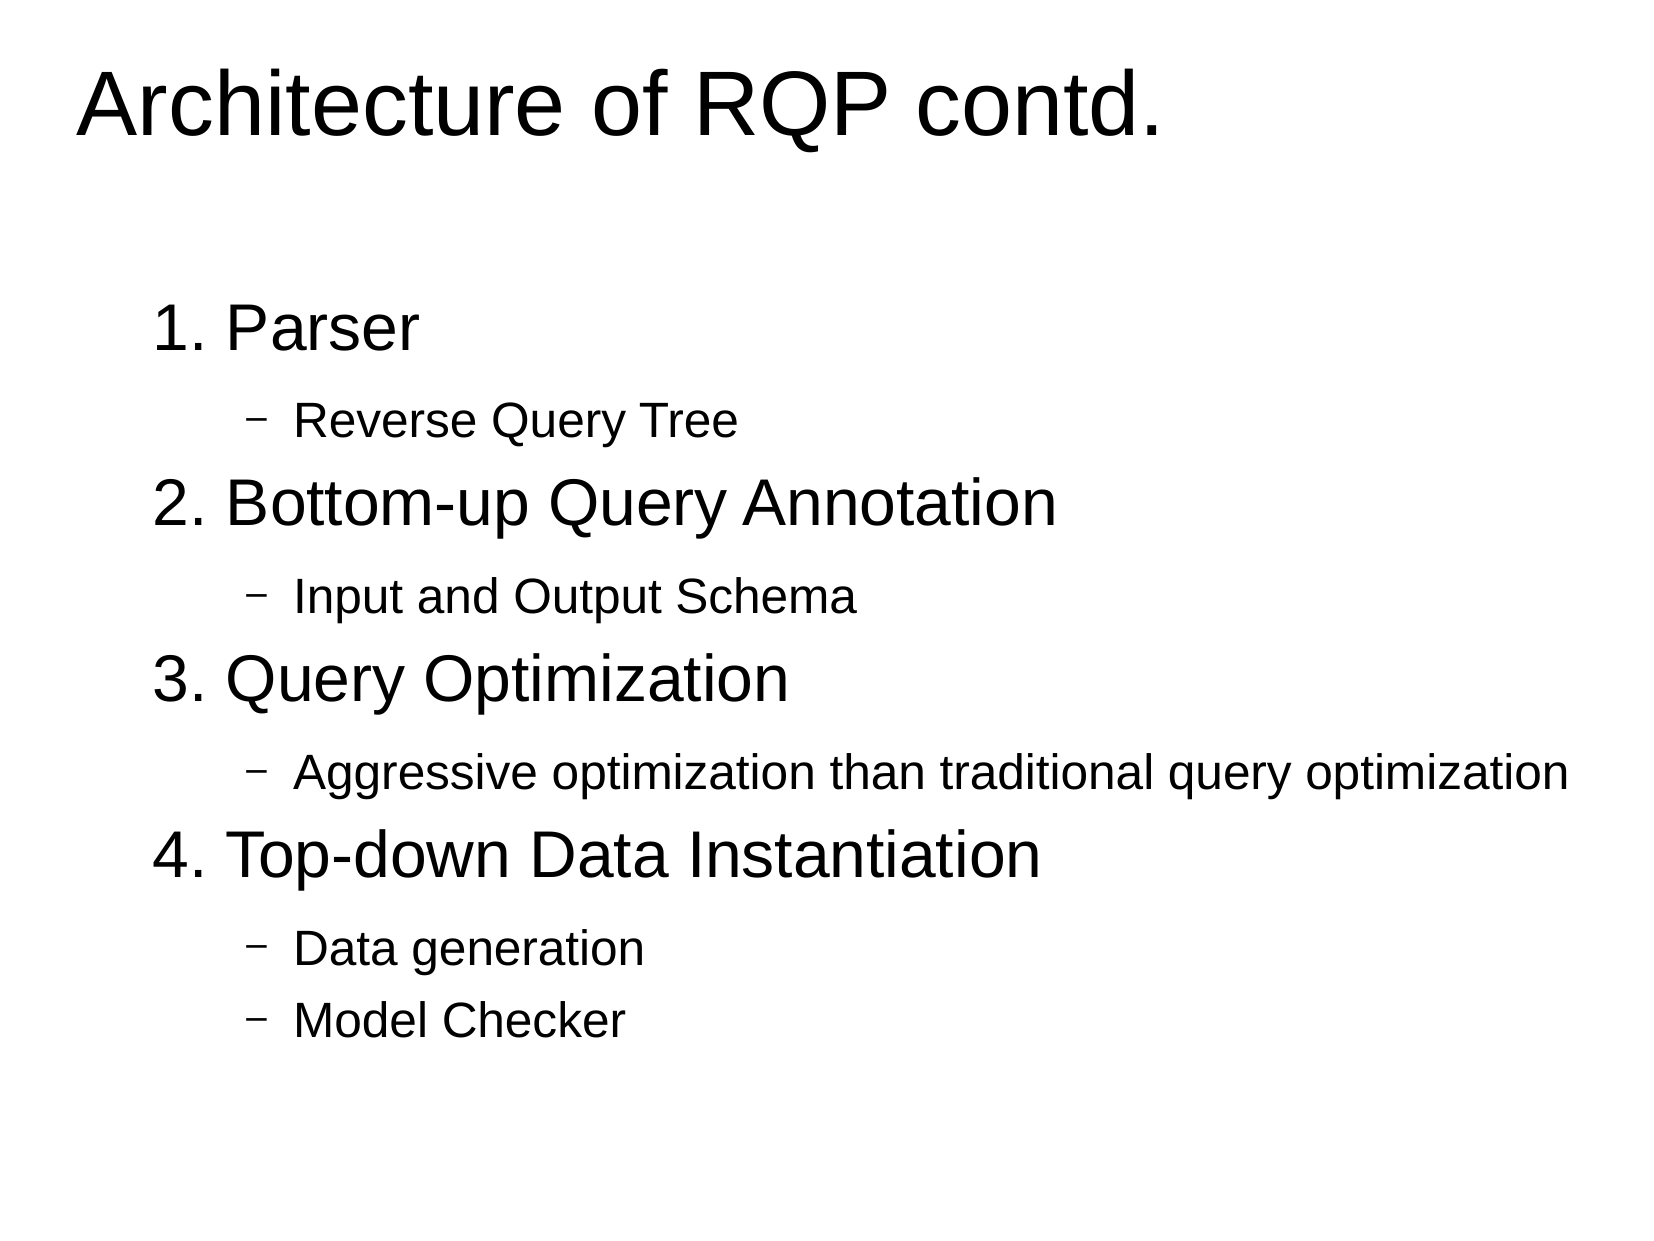

# Architecture of RQP contd.
1. Parser
Reverse Query Tree
2. Bottom-up Query Annotation
Input and Output Schema
3. Query Optimization
Aggressive optimization than traditional query optimization
4. Top-down Data Instantiation
Data generation
Model Checker